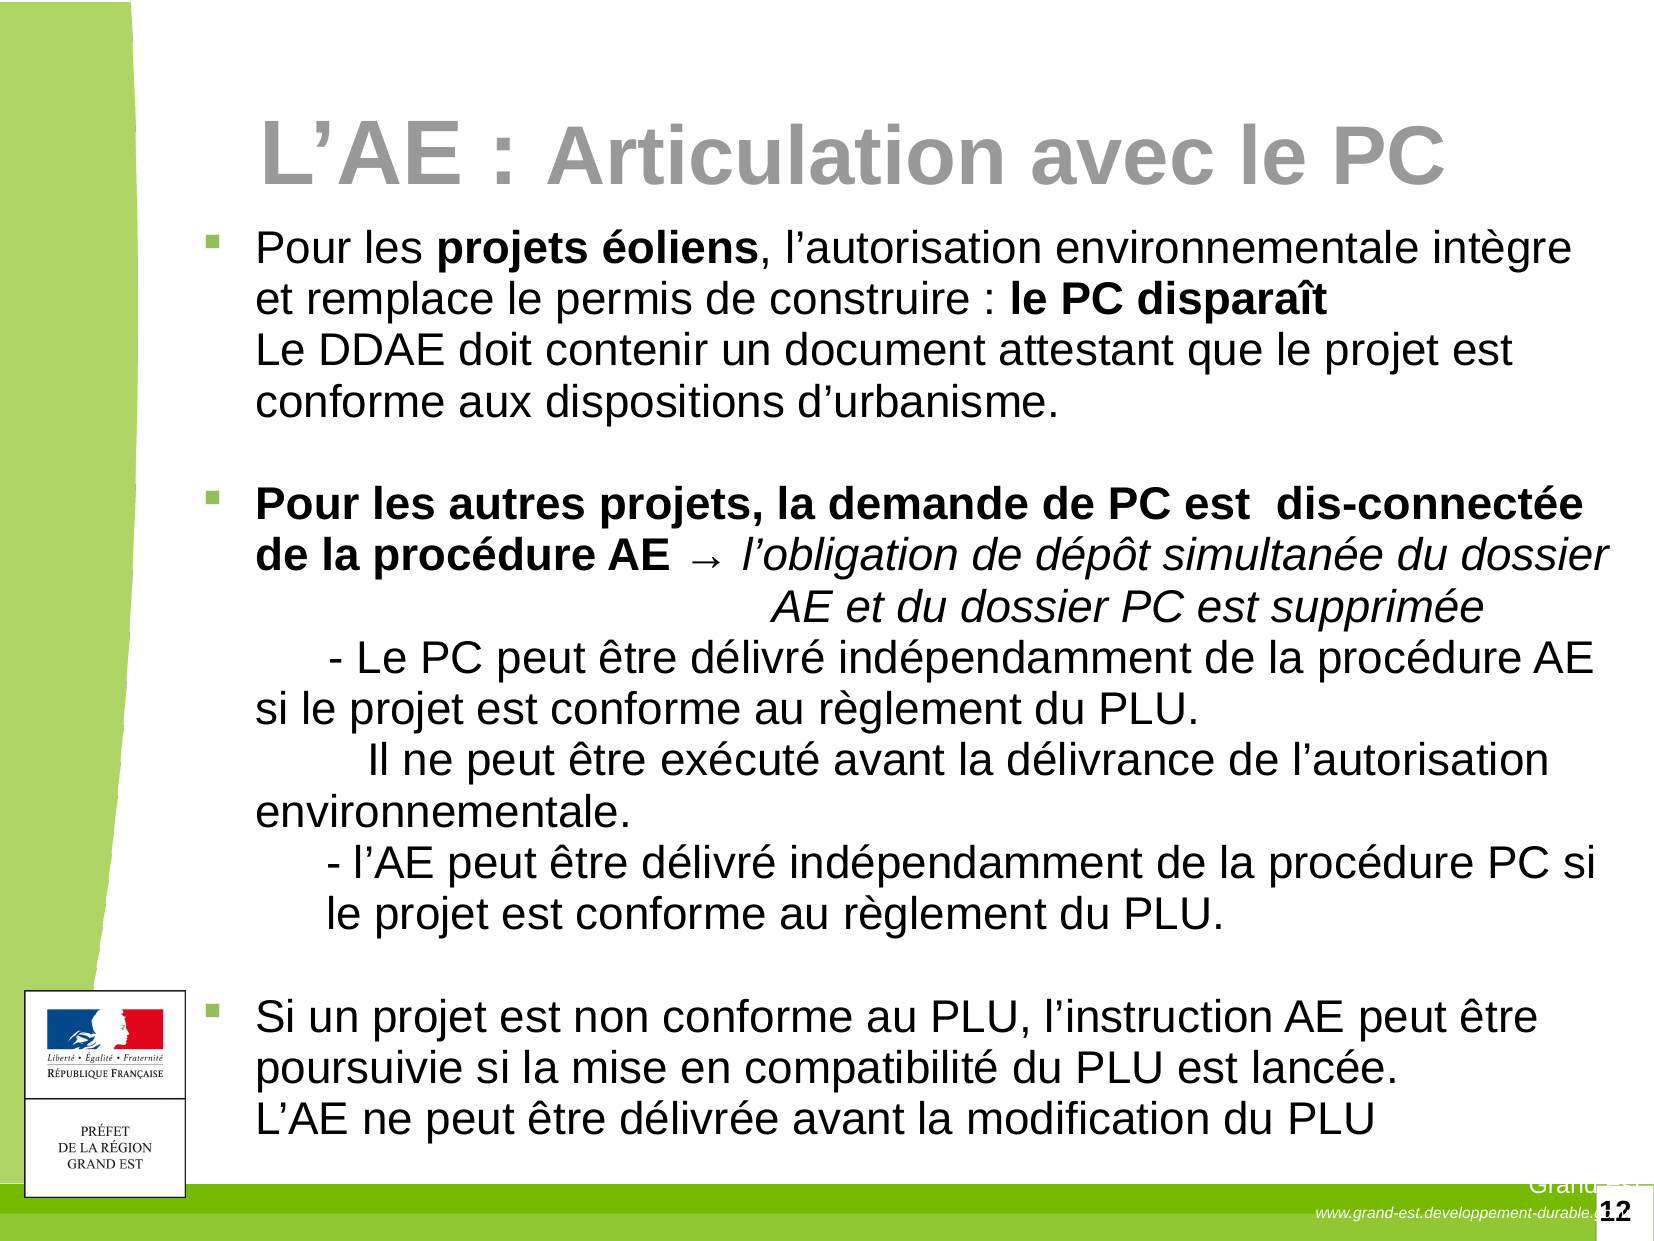

# L’AE : Articulation avec le PC
Pour les projets éoliens, l’autorisation environnementale intègre et remplace le permis de construire : le PC disparaît
Le DDAE doit contenir un document attestant que le projet est conforme aux dispositions d’urbanisme.
Pour les autres projets, la demande de PC est dis-connectée de la procédure AE → l’obligation de dépôt simultanée du dossier 							AE et du dossier PC est supprimée
	- Le PC peut être délivré indépendamment de la procédure AE si le projet est conforme au règlement du PLU.
	 Il ne peut être exécuté avant la délivrance de l’autorisation 	environnementale.
- l’AE peut être délivré indépendamment de la procédure PC si le projet est conforme au règlement du PLU.
Si un projet est non conforme au PLU, l’instruction AE peut être poursuivie si la mise en compatibilité du PLU est lancée.
L’AE ne peut être délivrée avant la modification du PLU
12